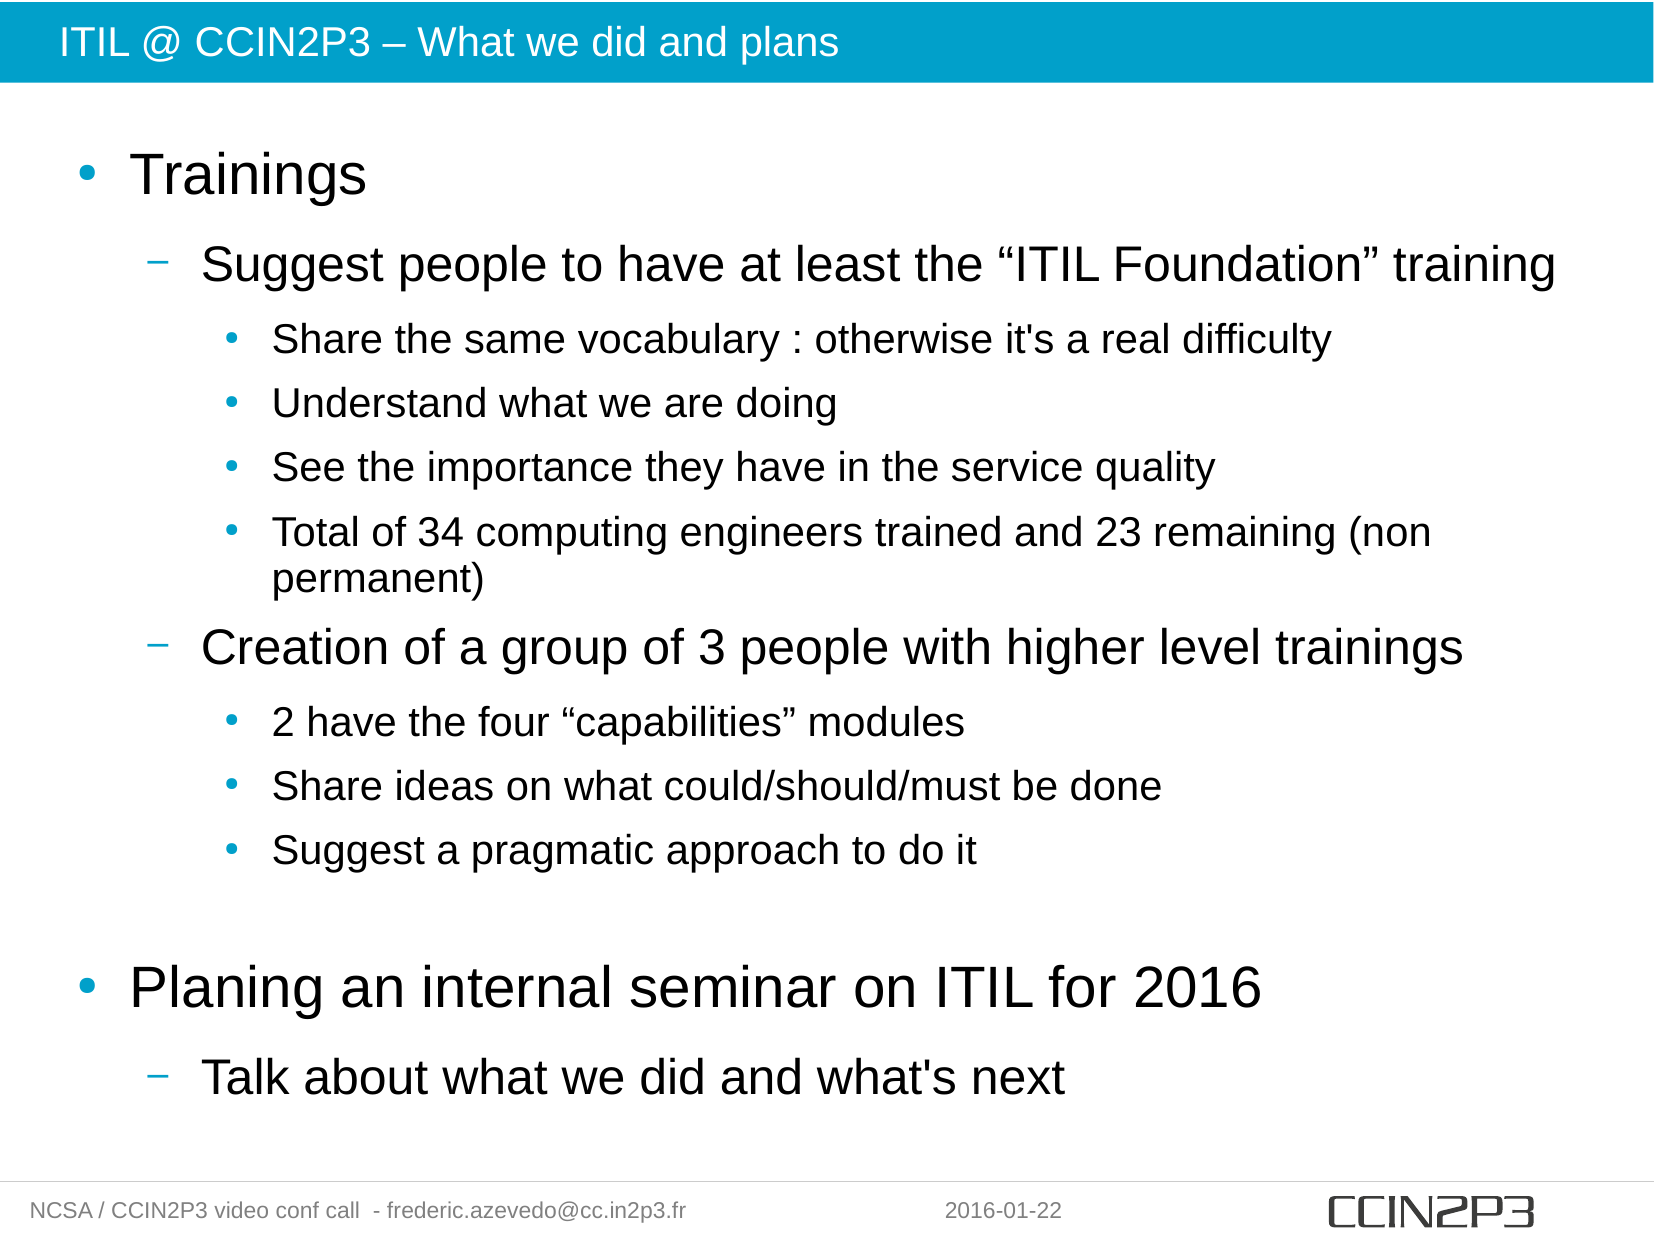

# ITIL @ CCIN2P3 – What we did and plans
Trainings
Suggest people to have at least the “ITIL Foundation” training
Share the same vocabulary : otherwise it's a real difficulty
Understand what we are doing
See the importance they have in the service quality
Total of 34 computing engineers trained and 23 remaining (non permanent)
Creation of a group of 3 people with higher level trainings
2 have the four “capabilities” modules
Share ideas on what could/should/must be done
Suggest a pragmatic approach to do it
Planing an internal seminar on ITIL for 2016
Talk about what we did and what's next
NCSA / CCIN2P3 video conf call - frederic.azevedo@cc.in2p3.fr
2016-01-22